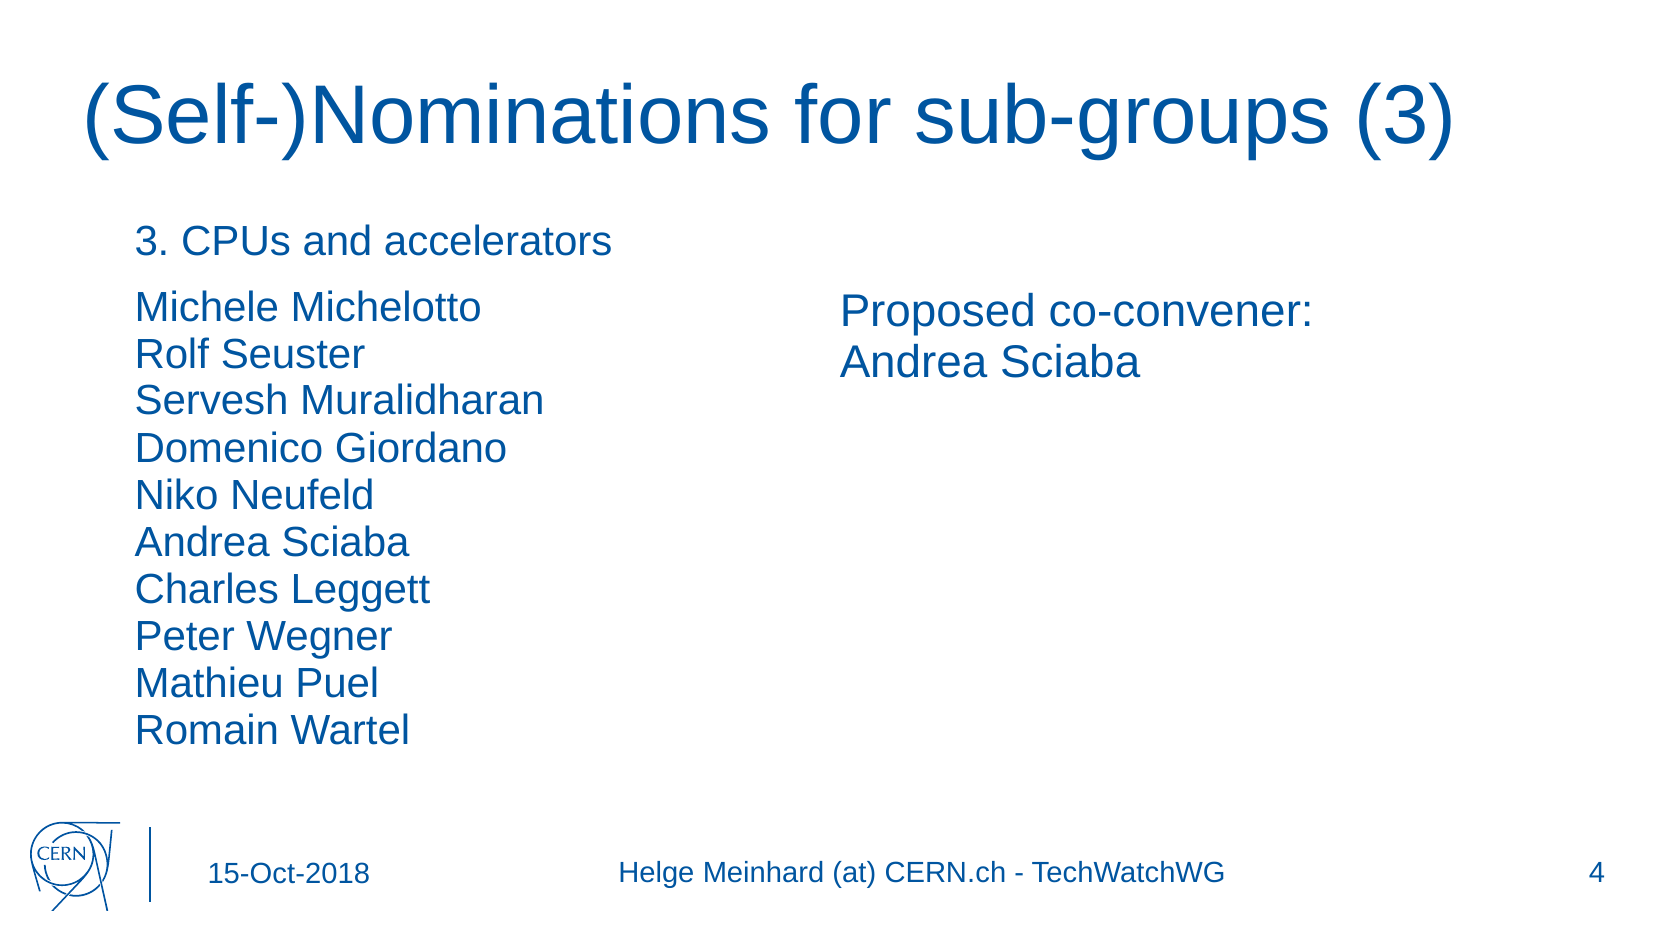

# (Self-)Nominations for sub-groups (3)
3. CPUs and accelerators
Michele Michelotto
Rolf Seuster
Servesh Muralidharan
Domenico Giordano
Niko Neufeld
Andrea Sciaba
Charles Leggett
Peter Wegner
Mathieu Puel
Romain Wartel
Proposed co-convener:
Andrea Sciaba
Helge Meinhard (at) CERN.ch - TechWatchWG
4
15-Oct-2018